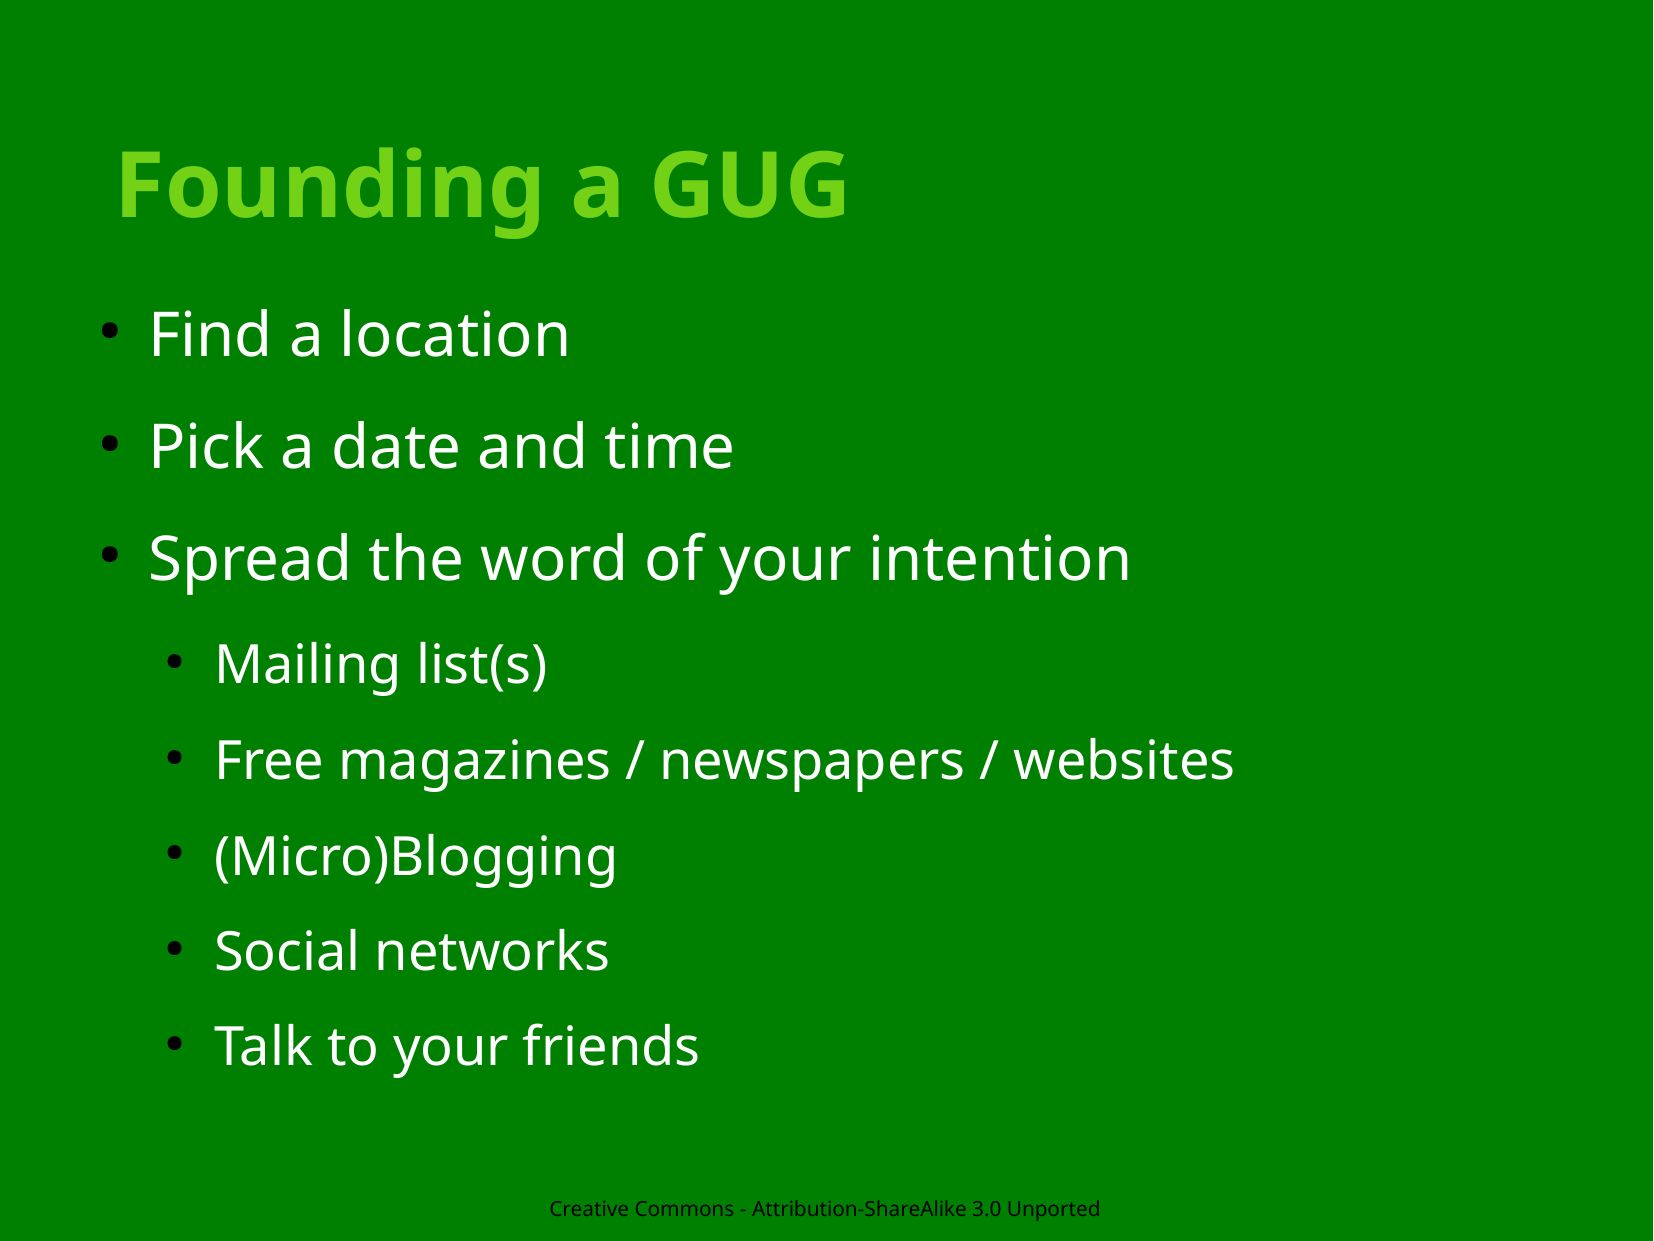

# Founding a GUG
Find a location
Pick a date and time
Spread the word of your intention
Mailing list(s)
Free magazines / newspapers / websites
(Micro)Blogging
Social networks
Talk to your friends